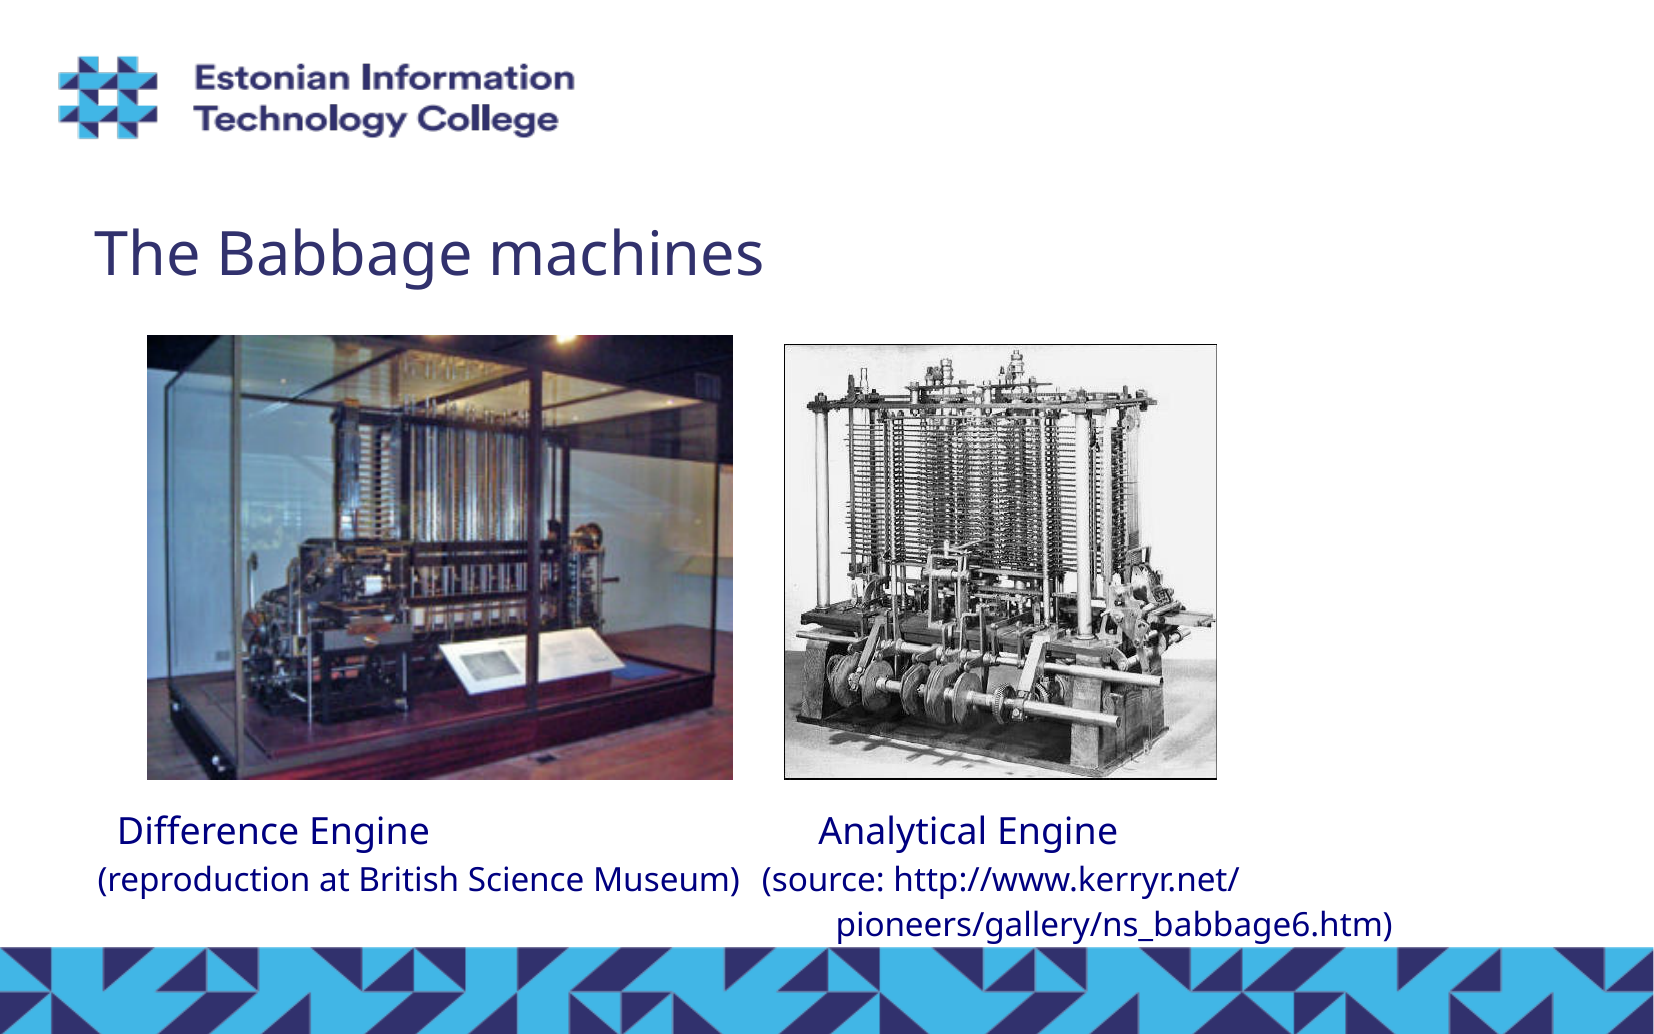

# The Babbage machines
 Difference Engine 		 Analytical Engine
(reproduction at British Science Museum)	(source: http://www.kerryr.net/
										pioneers/gallery/ns_babbage6.htm)